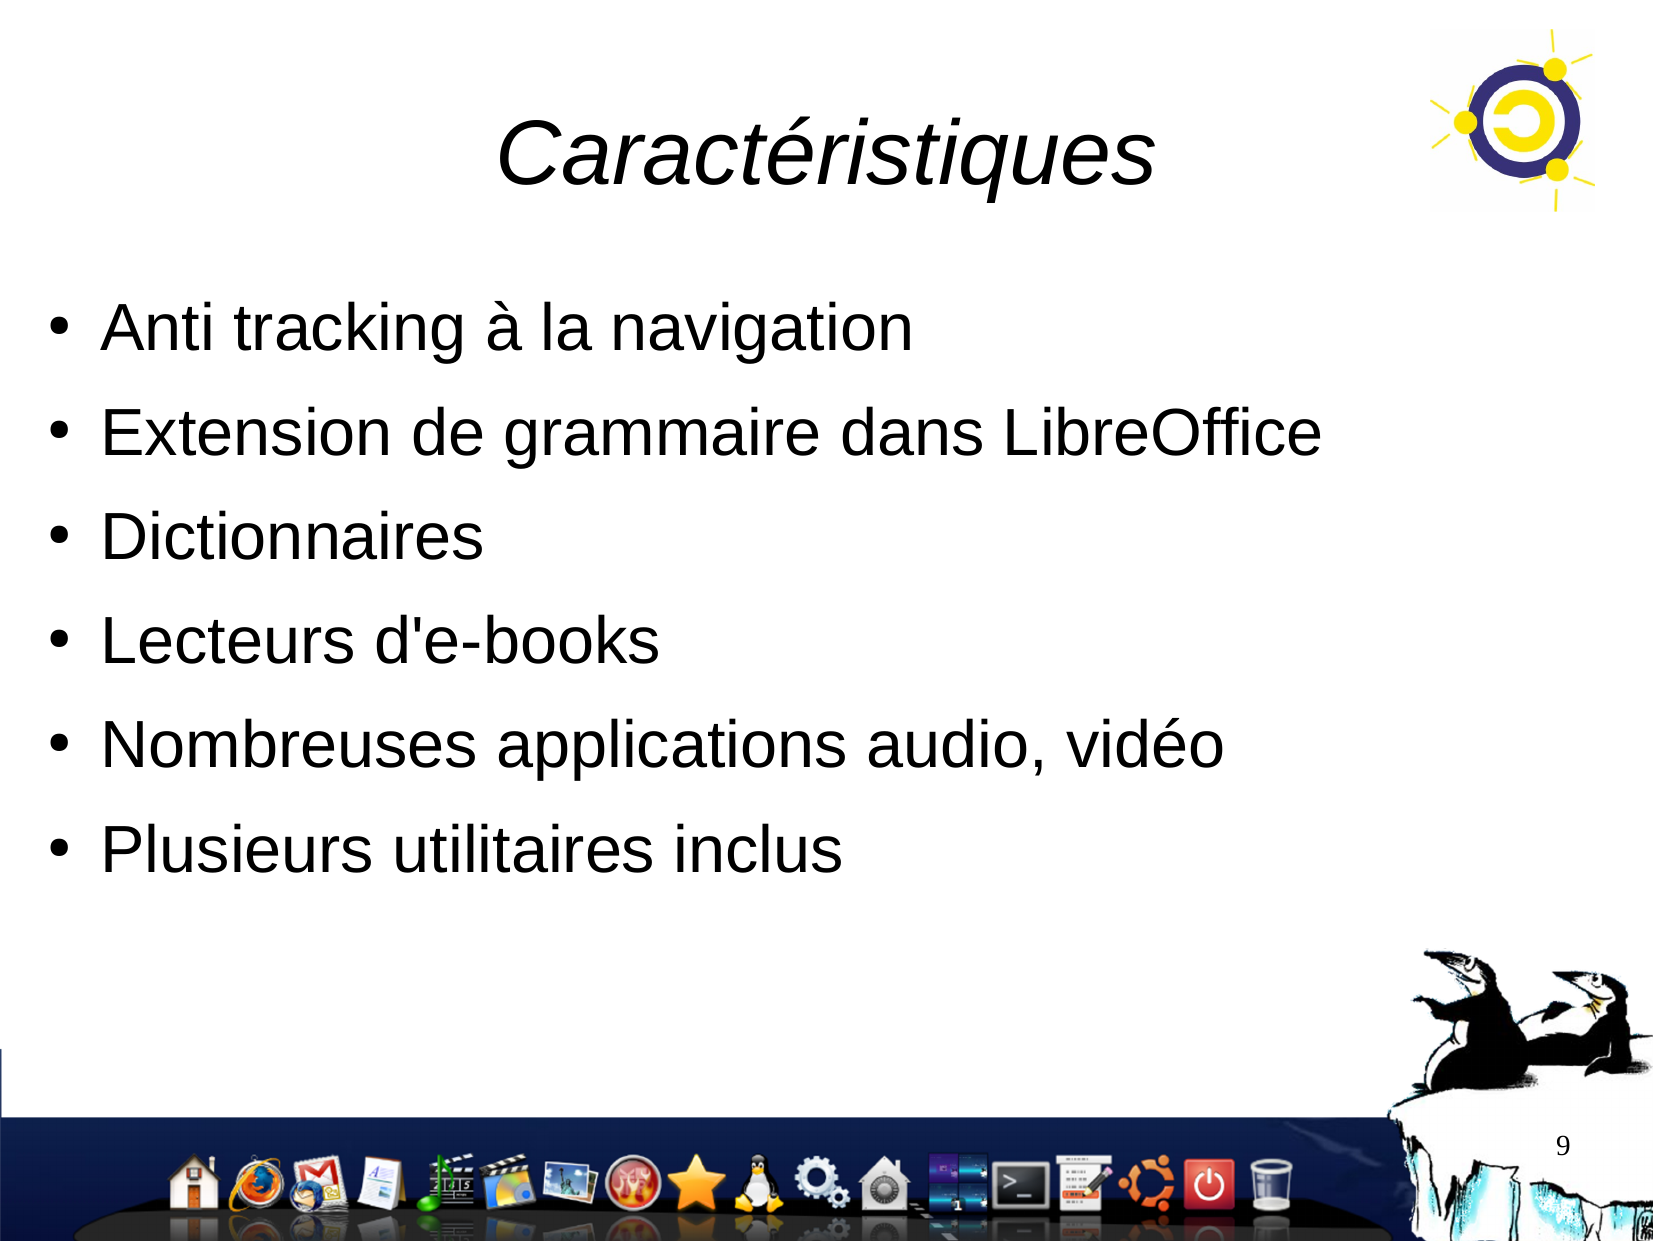

# Caractéristiques
Anti tracking à la navigation
Extension de grammaire dans LibreOffice
Dictionnaires
Lecteurs d'e-books
Nombreuses applications audio, vidéo
Plusieurs utilitaires inclus
9